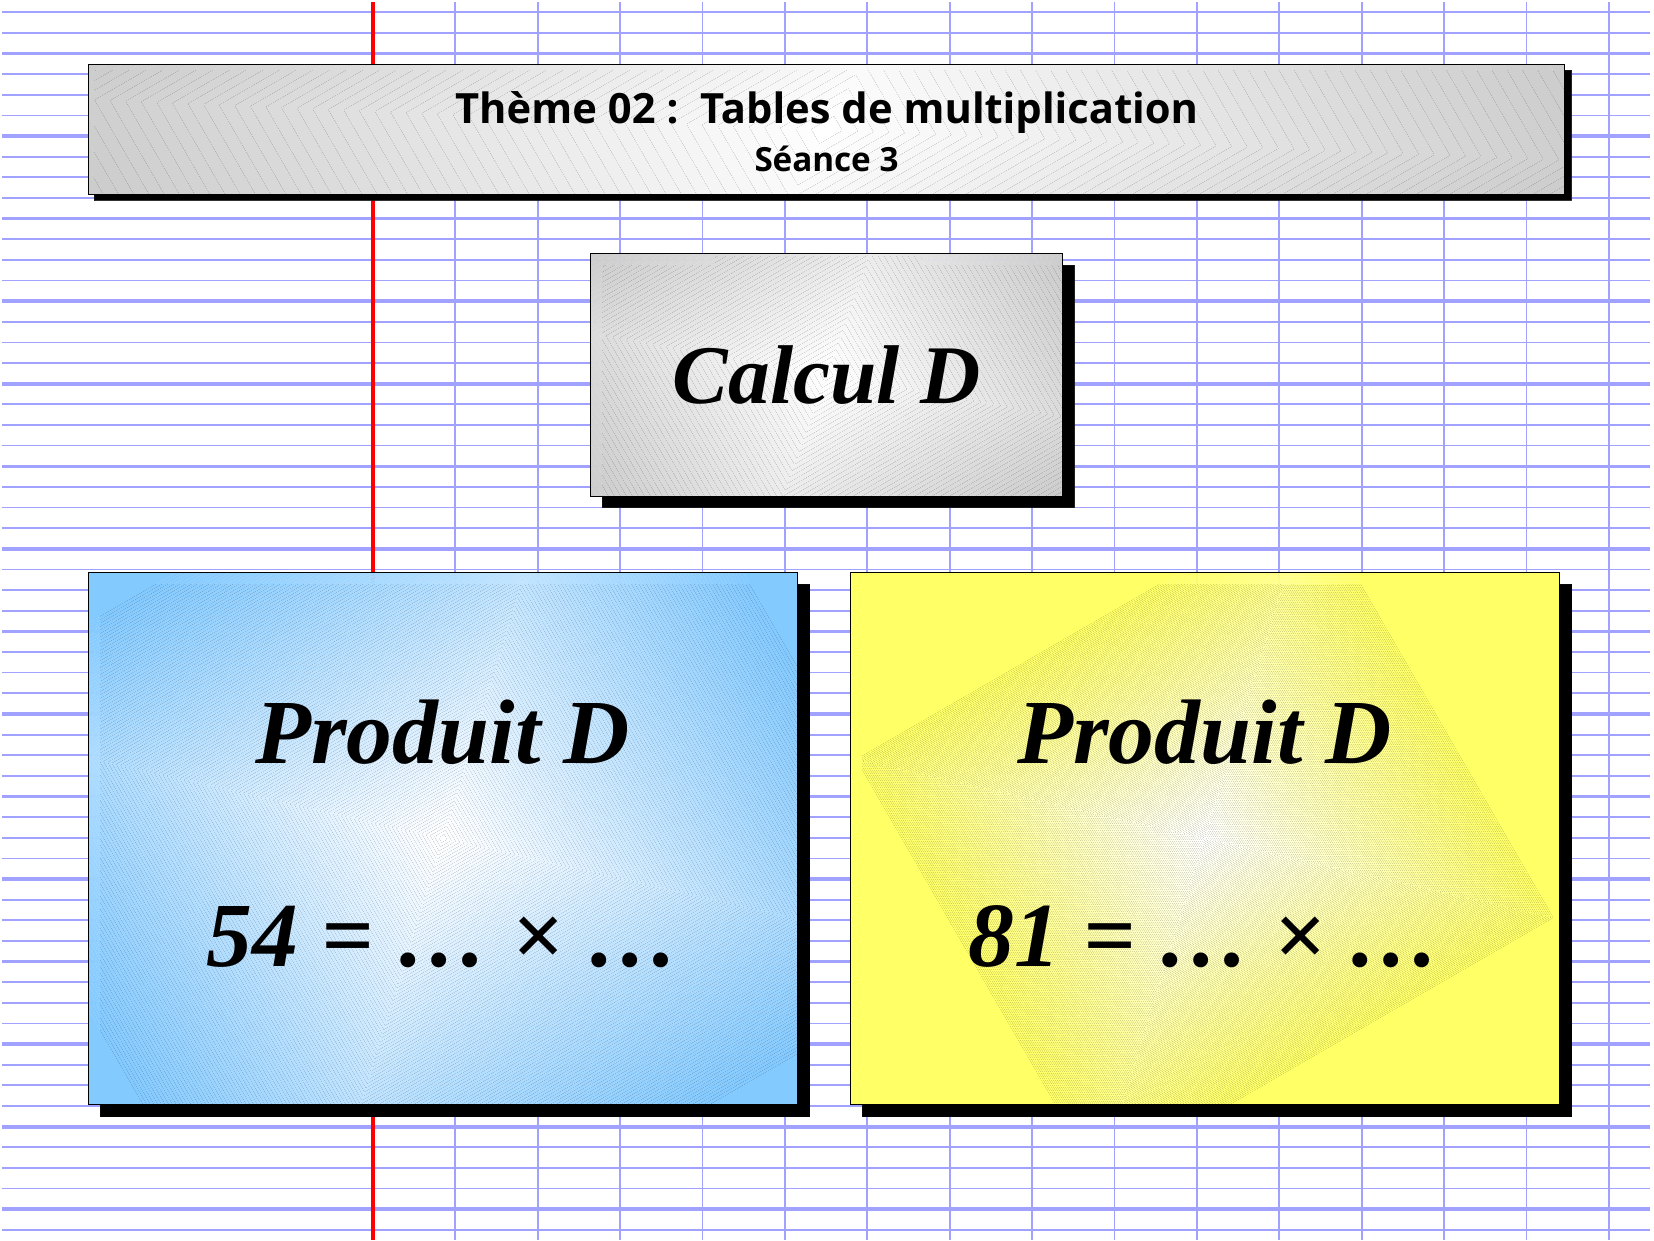

Thème 02 : Tables de multiplication
Séance 3
Calcul D
9
0
1
2
3
4
5
6
7
8
Produit D
54 = … × …
Produit D
81 = … × …